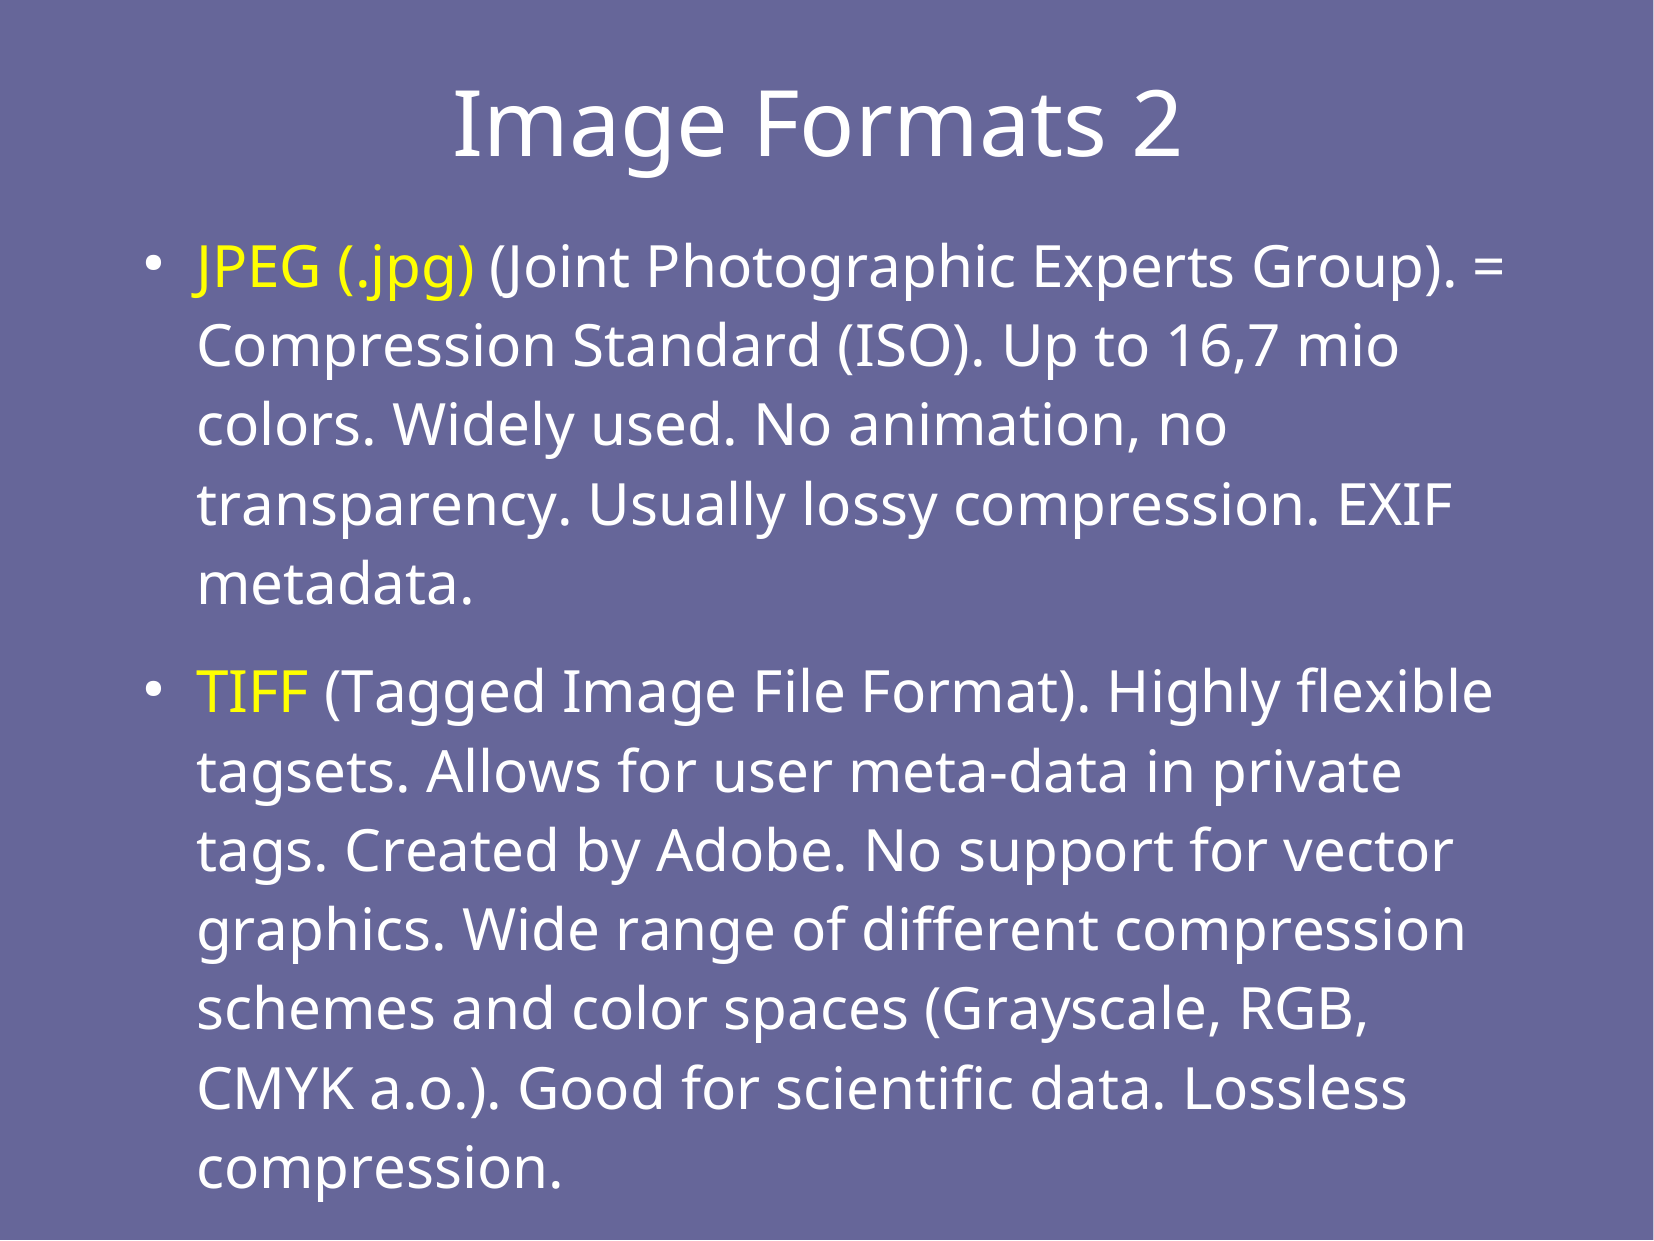

# Image Formats 2
JPEG (.jpg) (Joint Photographic Experts Group). = Compression Standard (ISO). Up to 16,7 mio colors. Widely used. No animation, no transparency. Usually lossy compression. EXIF metadata.
TIFF (Tagged Image File Format). Highly flexible tagsets. Allows for user meta-data in private tags. Created by Adobe. No support for vector graphics. Wide range of different compression schemes and color spaces (Grayscale, RGB, CMYK a.o.). Good for scientific data. Lossless compression.